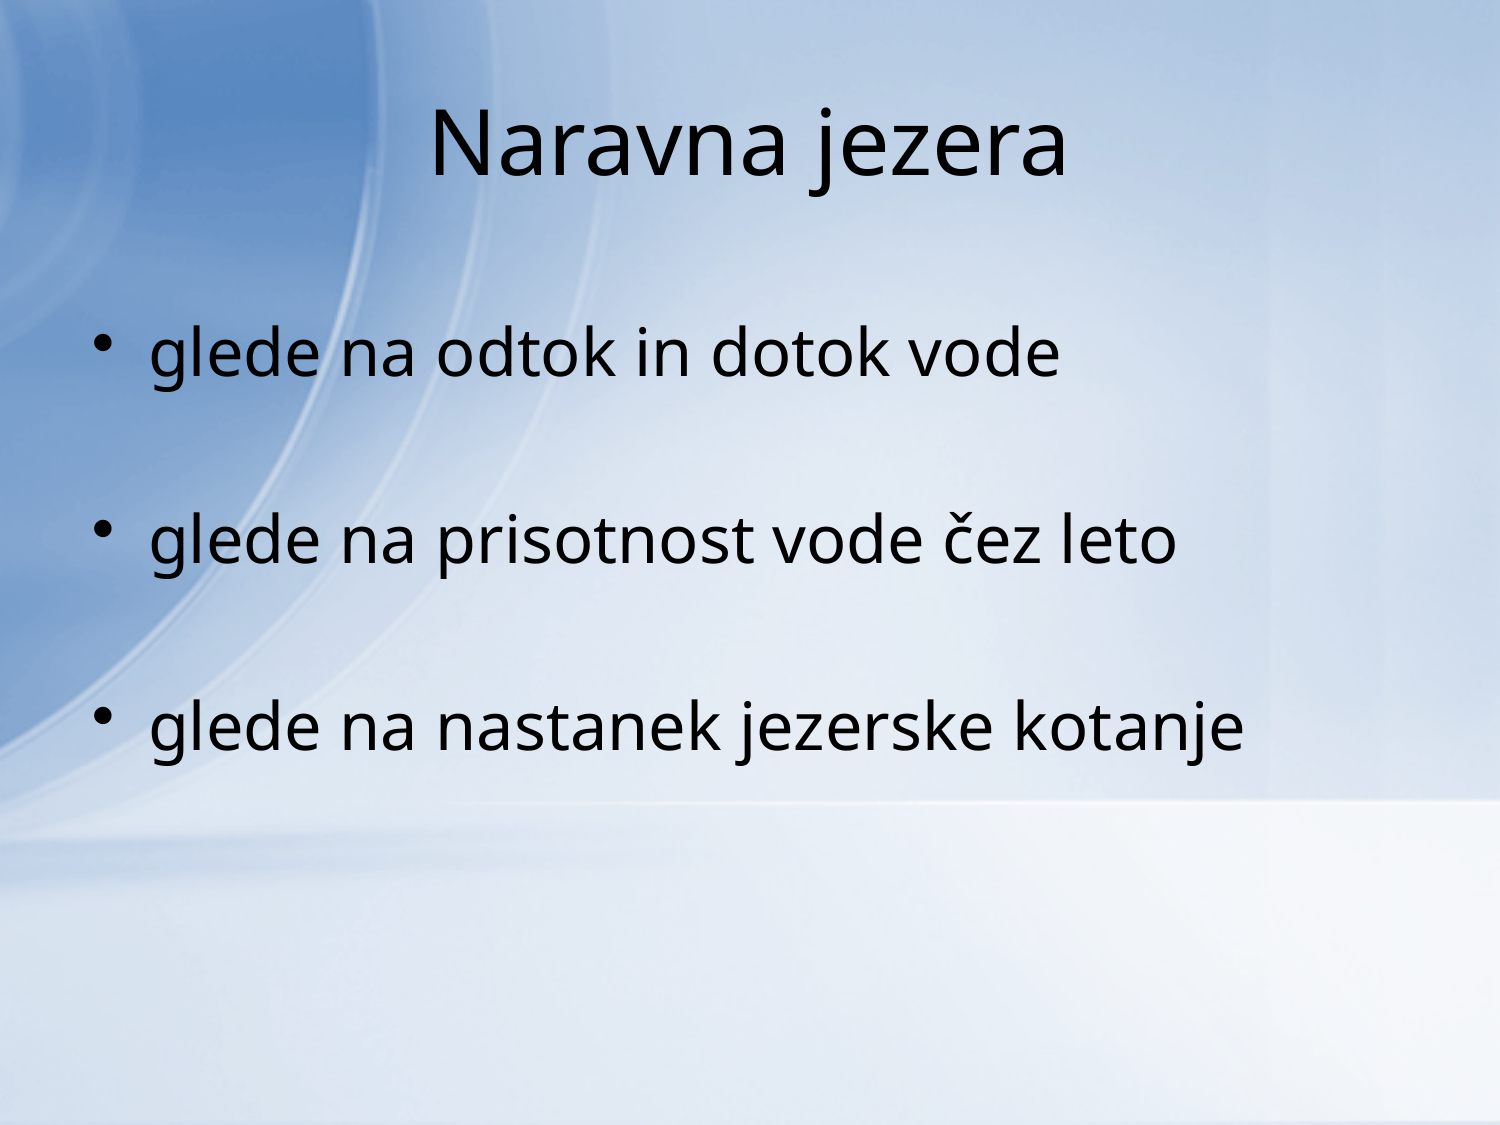

# Naravna jezera
glede na odtok in dotok vode
glede na prisotnost vode čez leto
glede na nastanek jezerske kotanje